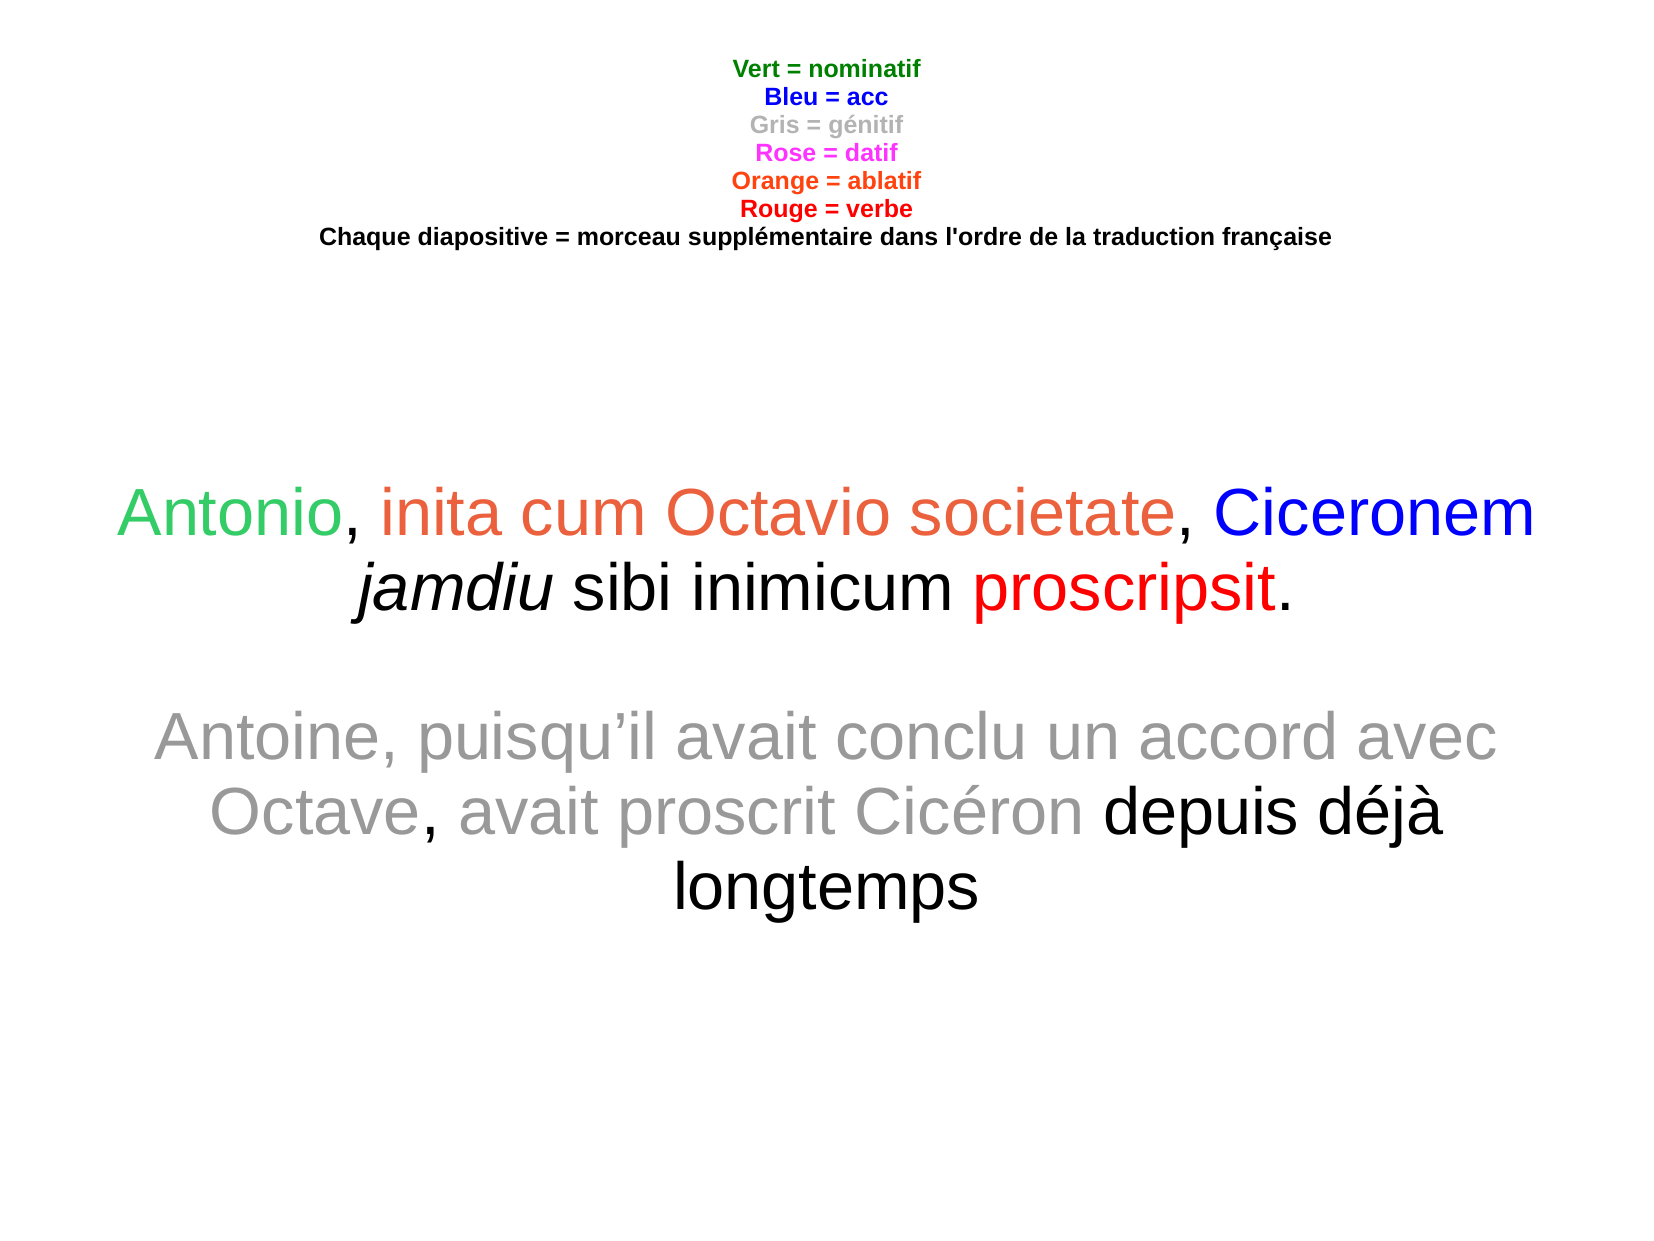

# Vert = nominatif Bleu = acc Gris = génitif Rose = datif Orange = ablatif Rouge = verbe Chaque diapositive = morceau supplémentaire dans l'ordre de la traduction française
Antonio, inita cum Octavio societate, Ciceronem jamdiu sibi inimicum proscripsit.
Antoine, puisqu’il avait conclu un accord avec Octave, avait proscrit Cicéron depuis déjà longtemps